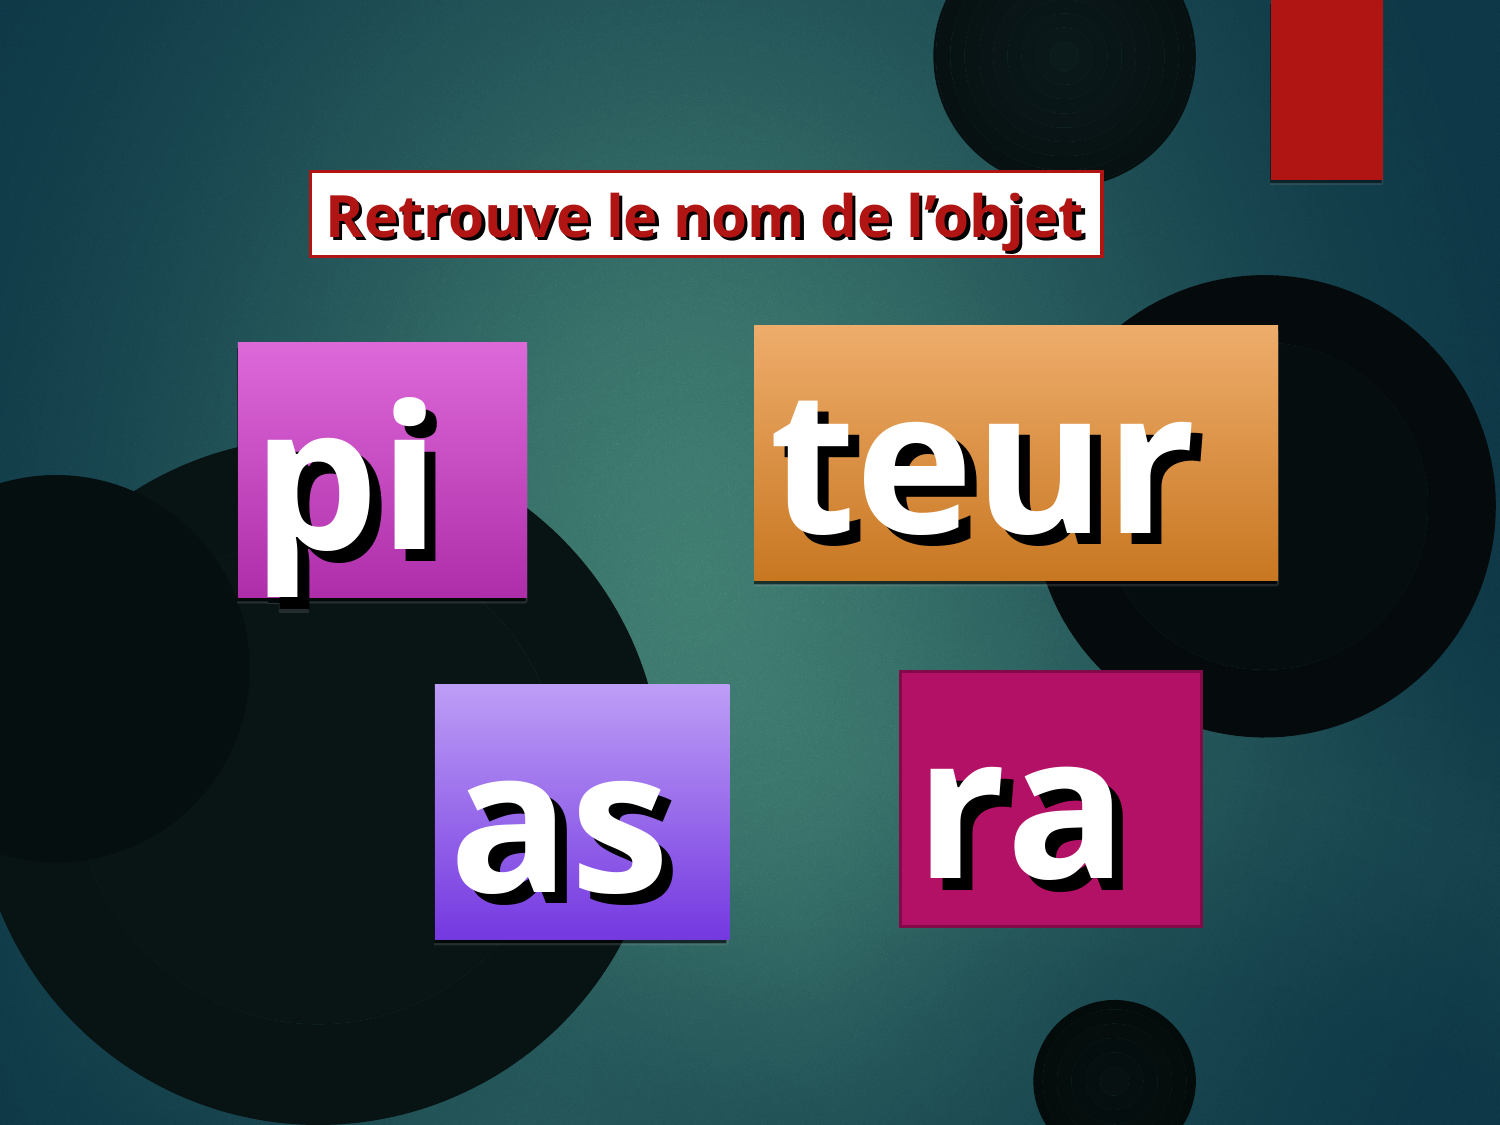

Retrouve le nom de l’objet
teur
pi
ra
as